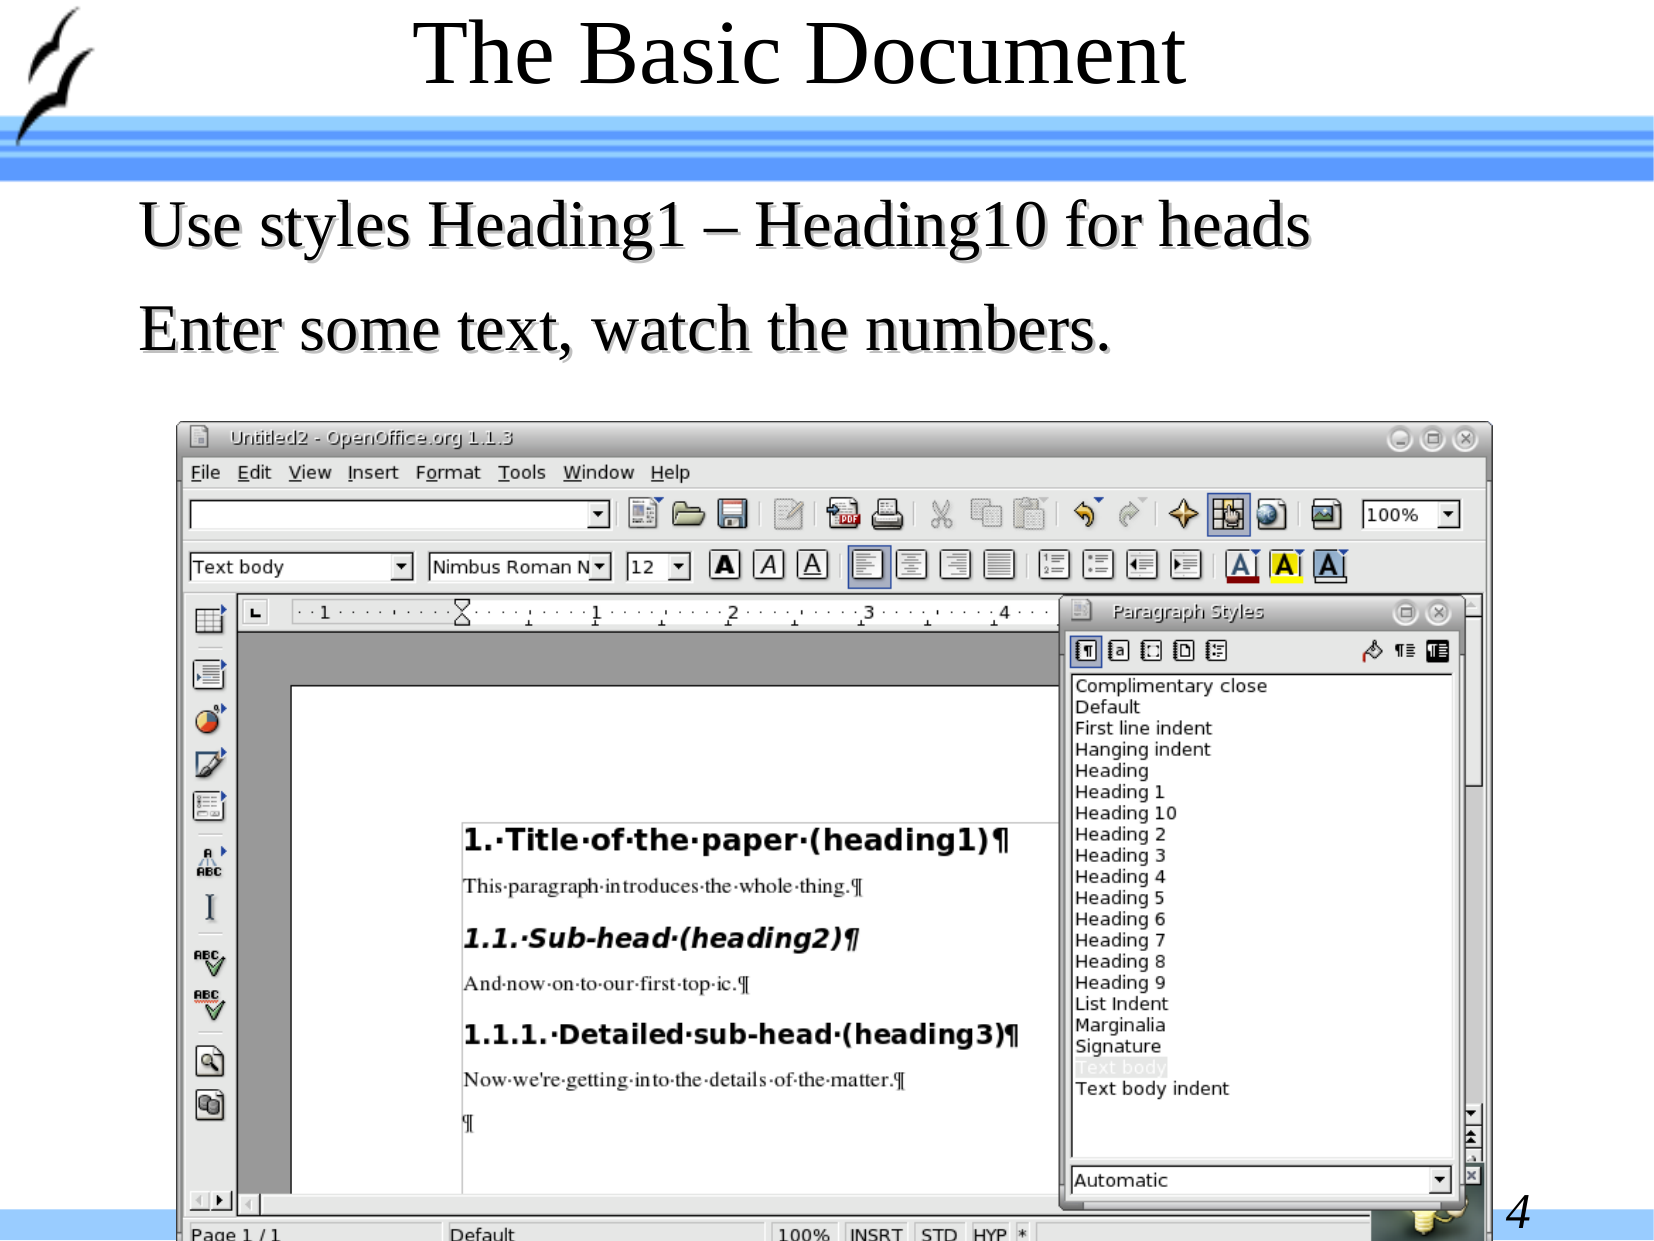

# The Basic Document
Use styles Heading1 – Heading10 for heads
Enter some text, watch the numbers.